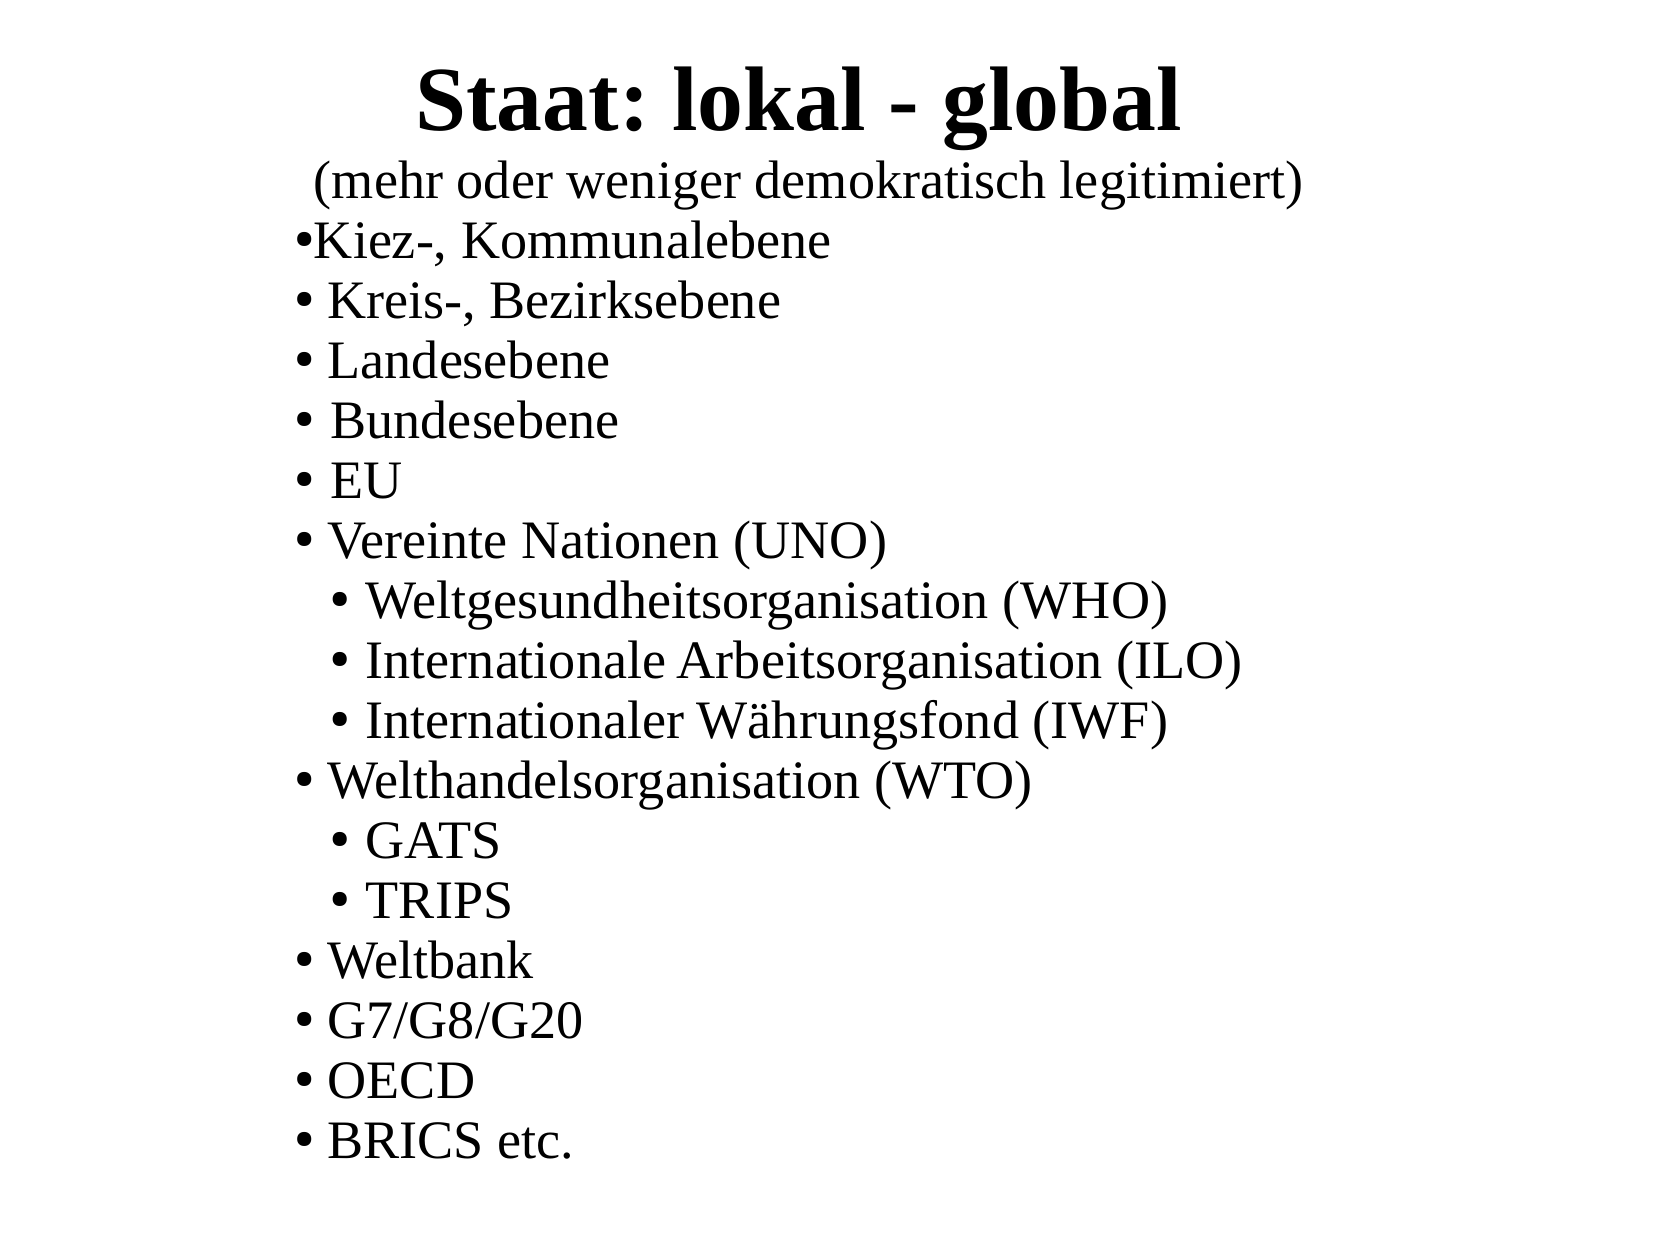

Staat: lokal - global
(mehr oder weniger demokratisch legitimiert)
Kiez-, Kommunalebene
 Kreis-, Bezirksebene
 Landesebene
Bundesebene
EU
 Vereinte Nationen (UNO)
Weltgesundheitsorganisation (WHO)
Internationale Arbeitsorganisation (ILO)
Internationaler Währungsfond (IWF)
 Welthandelsorganisation (WTO)
GATS
TRIPS
 Weltbank
 G7/G8/G20
 OECD
 BRICS etc.